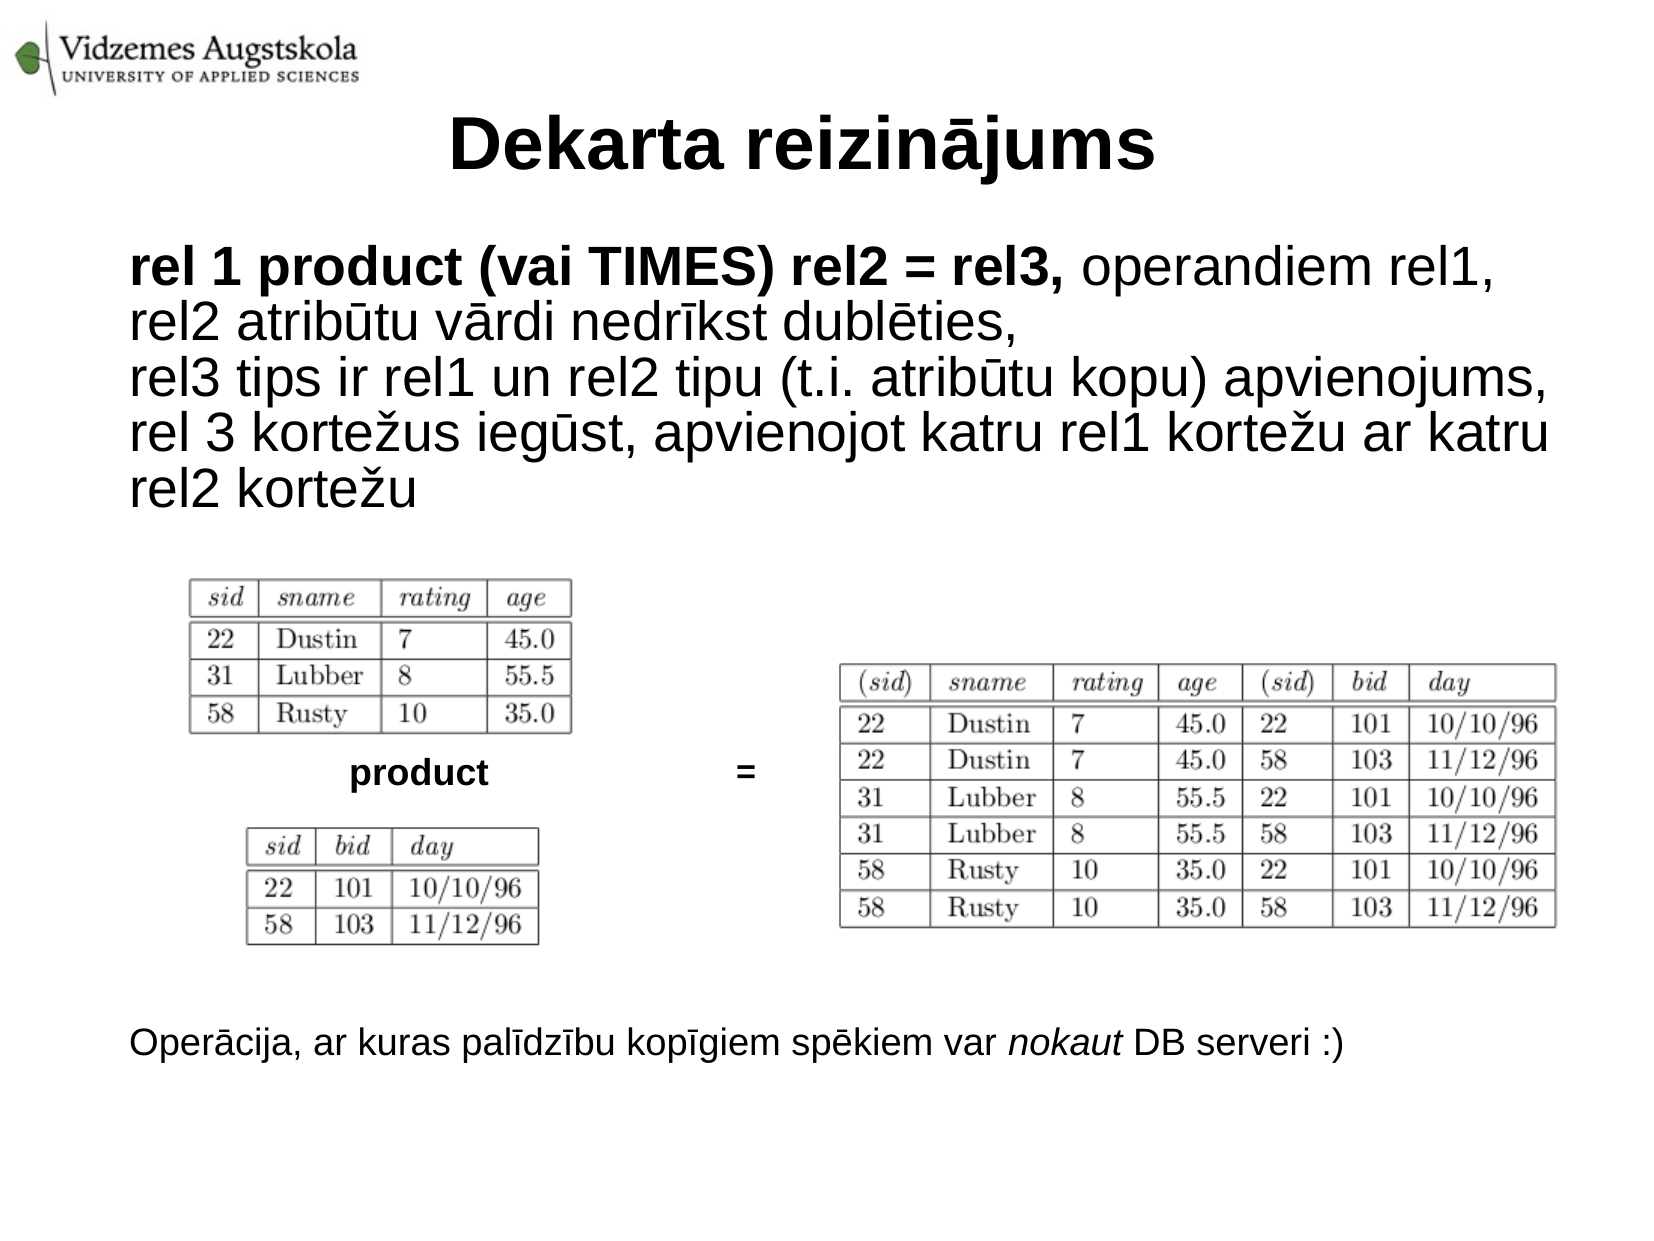

# Dekarta reizinājums
rel 1 product (vai TIMES) rel2 = rel3, operandiem rel1, rel2 atribūtu vārdi nedrīkst dublēties,
rel3 tips ir rel1 un rel2 tipu (t.i. atribūtu kopu) apvienojums,
rel 3 kortežus iegūst, apvienojot katru rel1 kortežu ar katru rel2 kortežu
Operācija, ar kuras palīdzību kopīgiem spēkiem var nokaut DB serveri :)
product
=